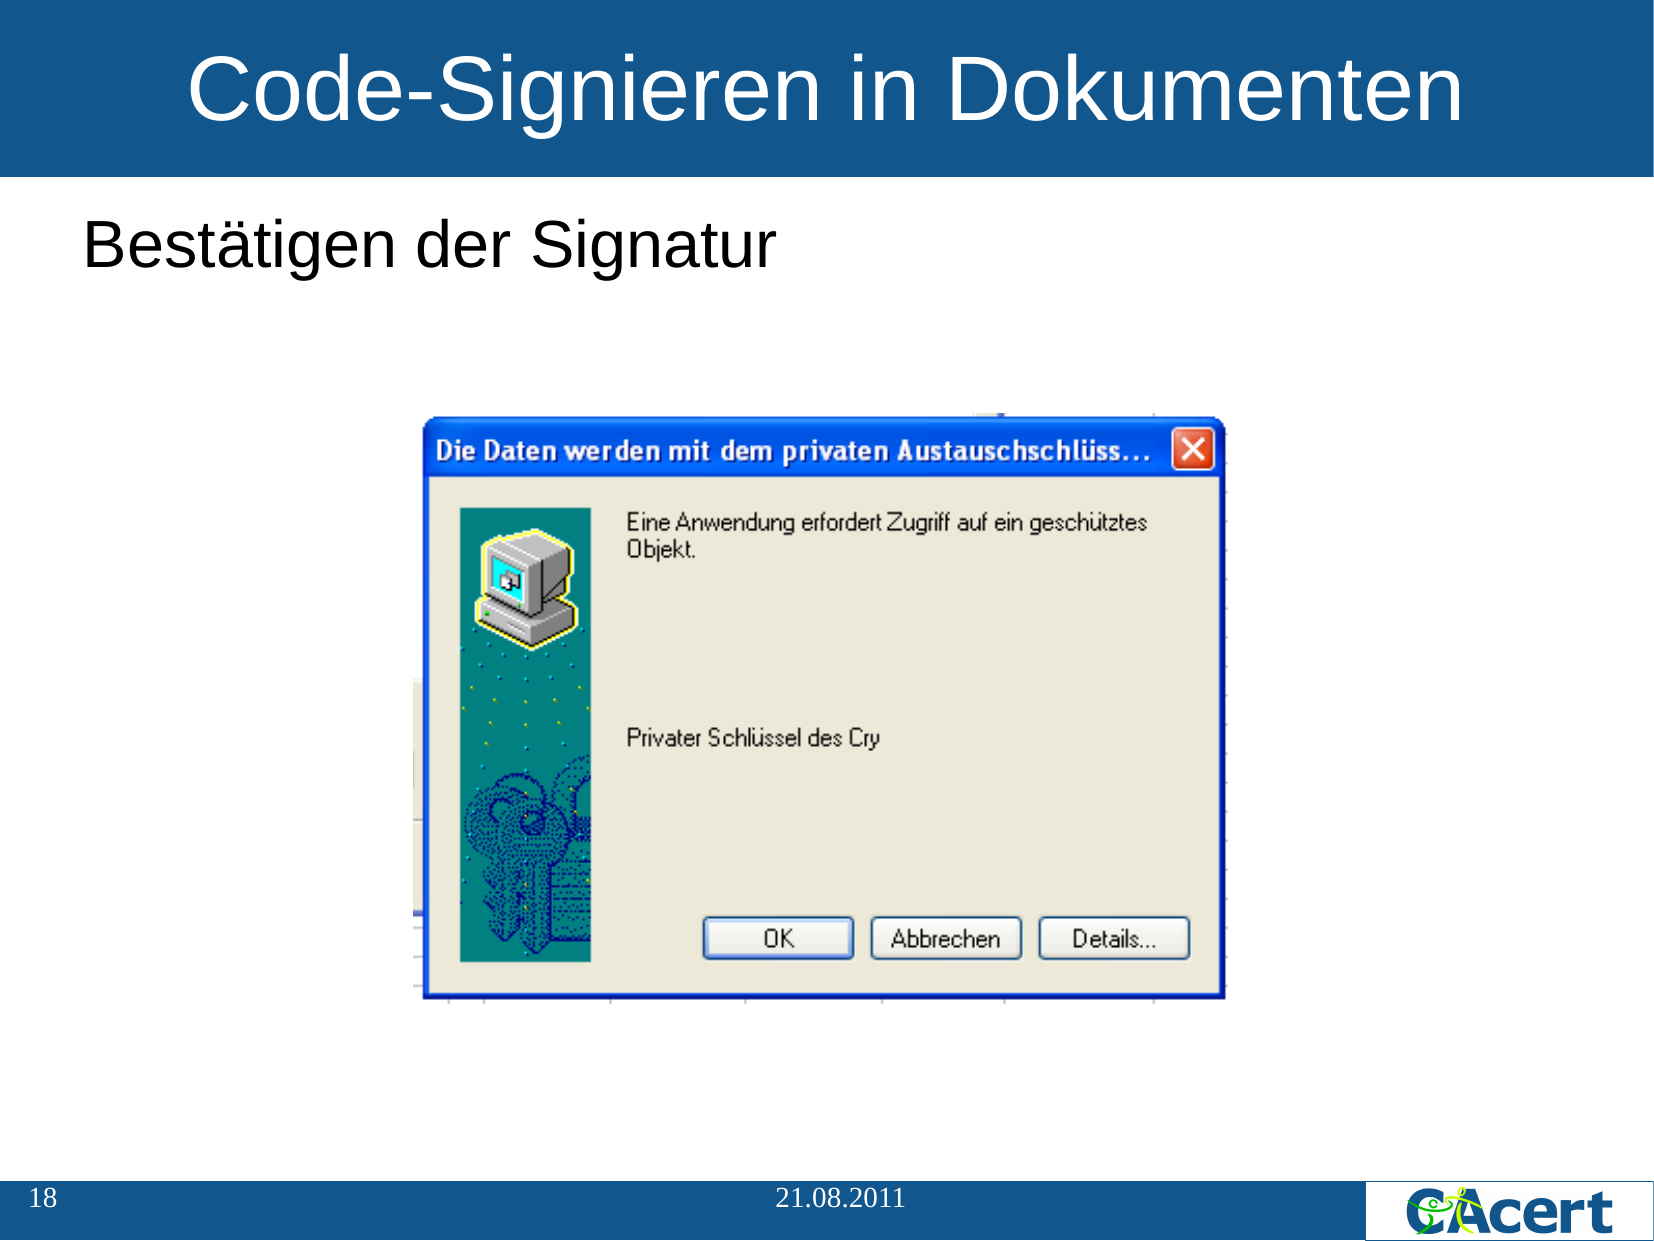

# Code-Signieren in Dokumenten
Bestätigen der Signatur
18
21.08.2011